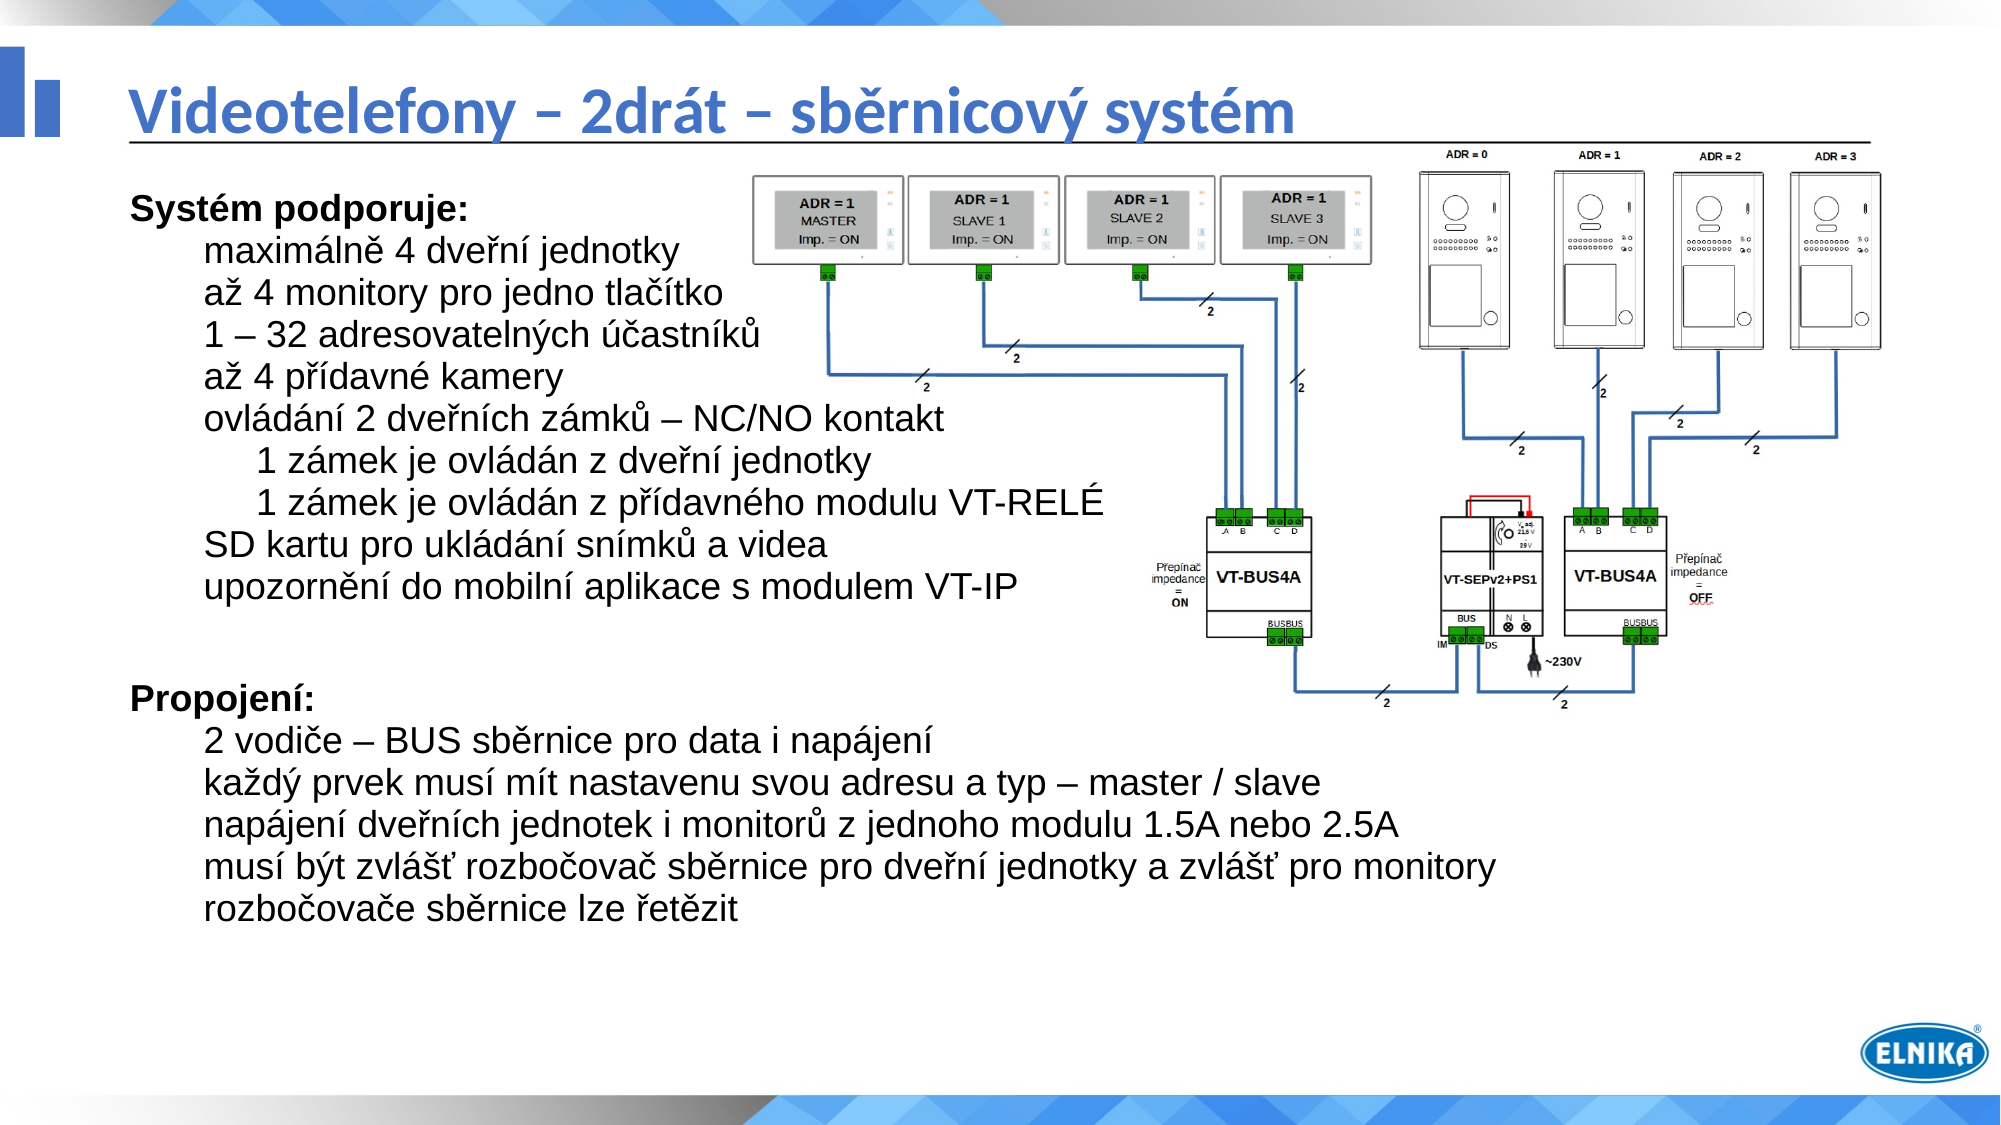

Videotelefony – 2drát – sběrnicový systém
Systém podporuje:
	maximálně 4 dveřní jednotky
	až 4 monitory pro jedno tlačítko
 	1 – 32 adresovatelných účastníků
	až 4 přídavné kamery
	ovládání 2 dveřních zámků – NC/NO kontakt
	 1 zámek je ovládán z dveřní jednotky
 	 1 zámek je ovládán z přídavného modulu VT-RELÉ
	SD kartu pro ukládání snímků a videa
	upozornění do mobilní aplikace s modulem VT-IP
Propojení:
	2 vodiče – BUS sběrnice pro data i napájení
	každý prvek musí mít nastavenu svou adresu a typ – master / slave
	napájení dveřních jednotek i monitorů z jednoho modulu 1.5A nebo 2.5A
	musí být zvlášť rozbočovač sběrnice pro dveřní jednotky a zvlášť pro monitory
	rozbočovače sběrnice lze řetězit